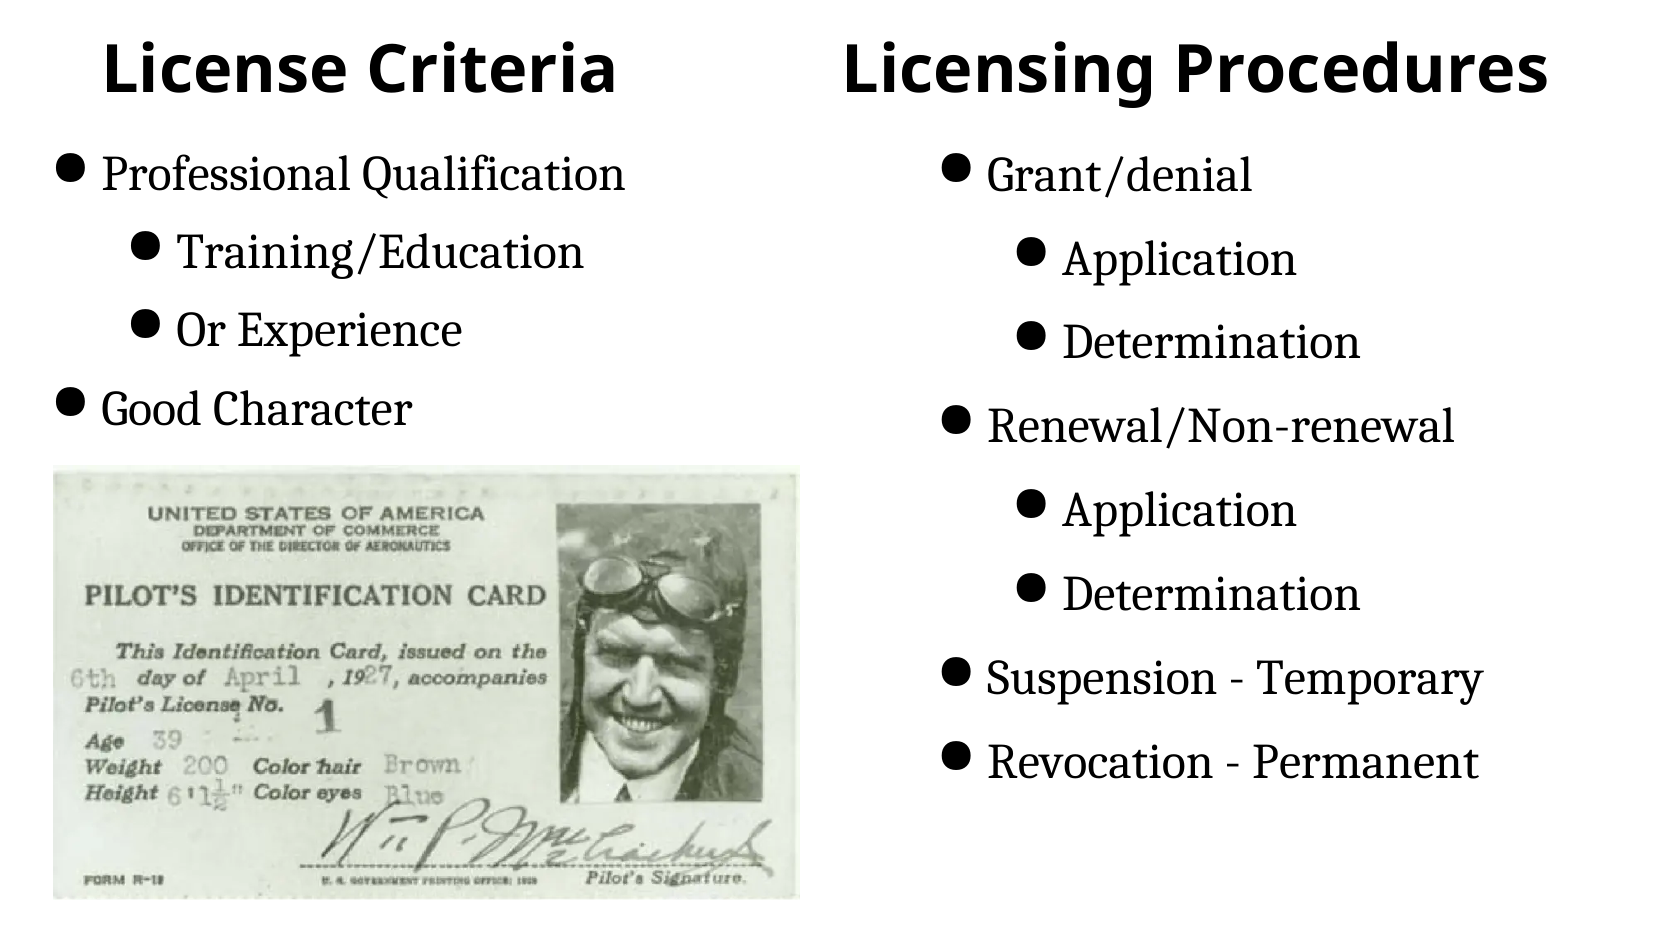

# License Criteria
Licensing Procedures
 Professional Qualification
 Training/Education
 Or Experience
 Good Character
 Grant/denial
 Application
 Determination
 Renewal/Non-renewal
 Application
 Determination
 Suspension - Temporary
 Revocation - Permanent